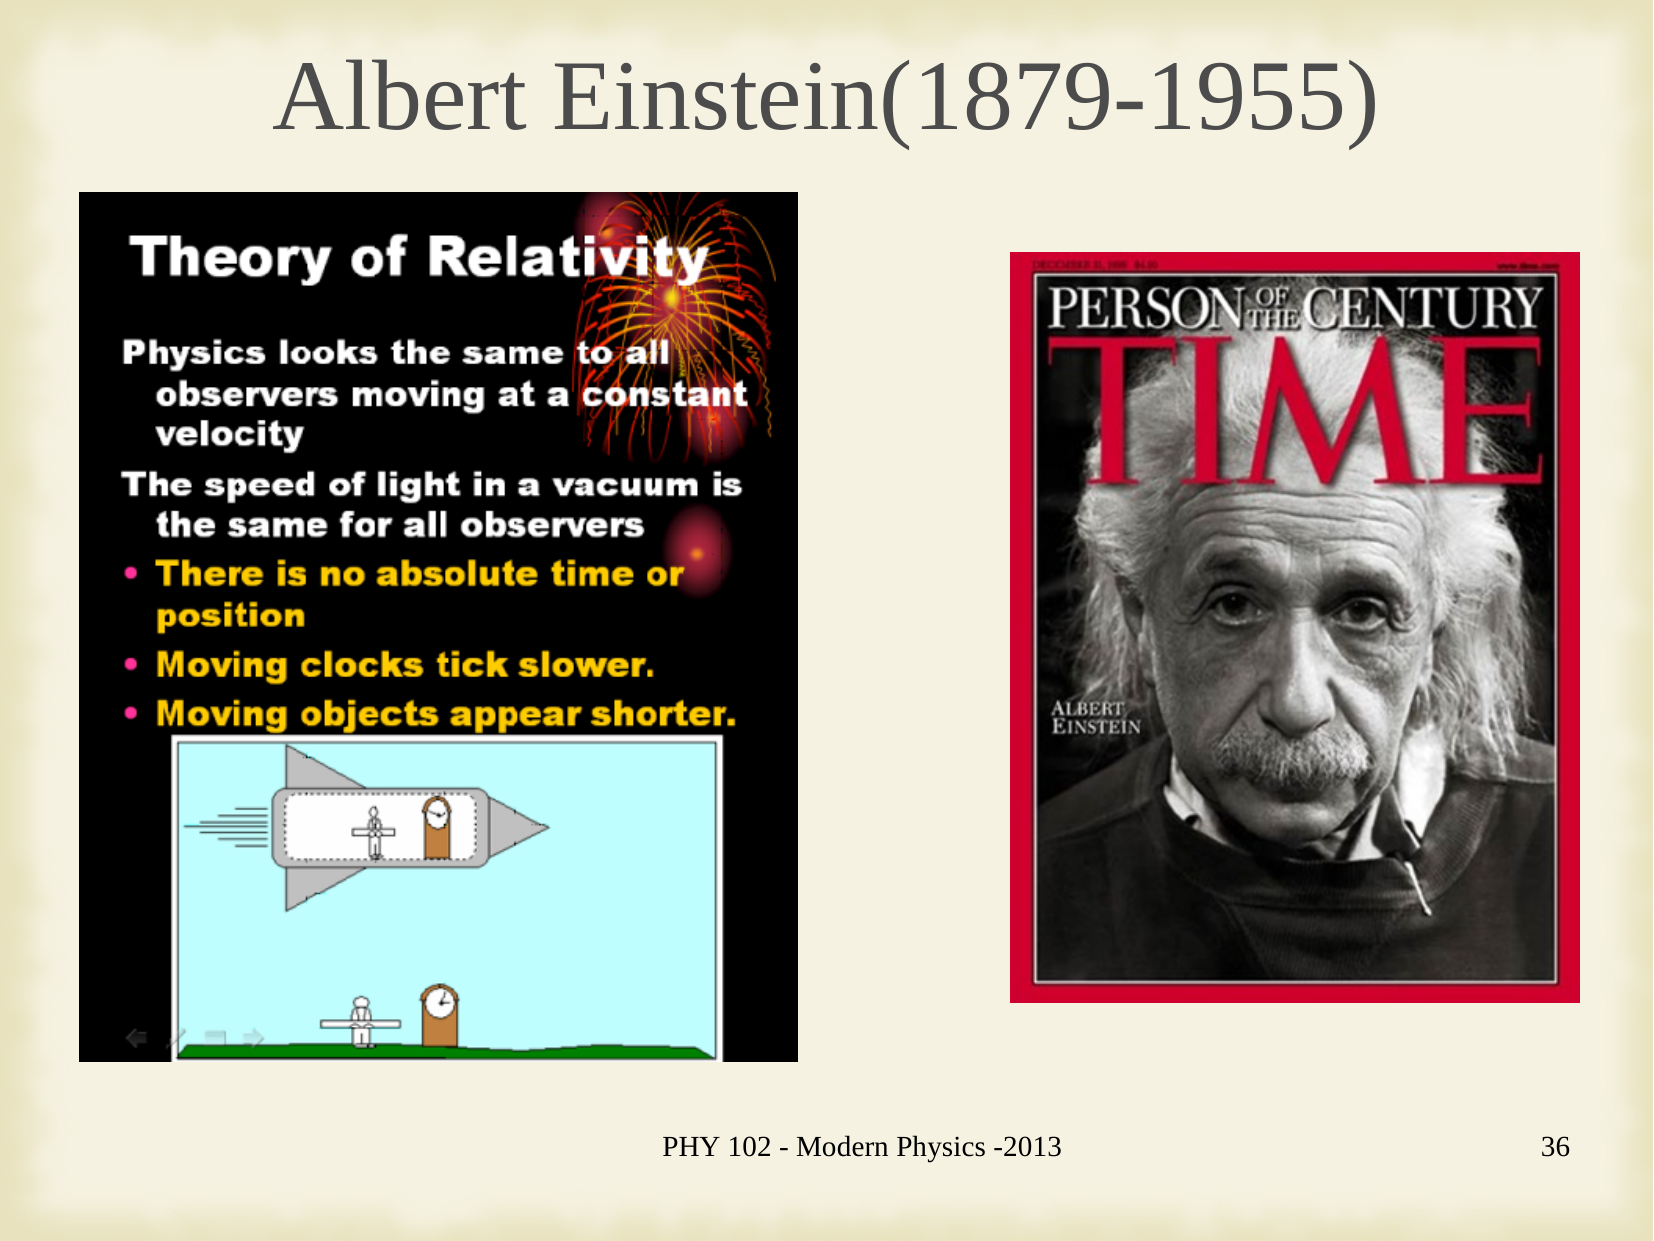

# Albert Einstein(1879-1955)
PHY 102 - Modern Physics -2013
36